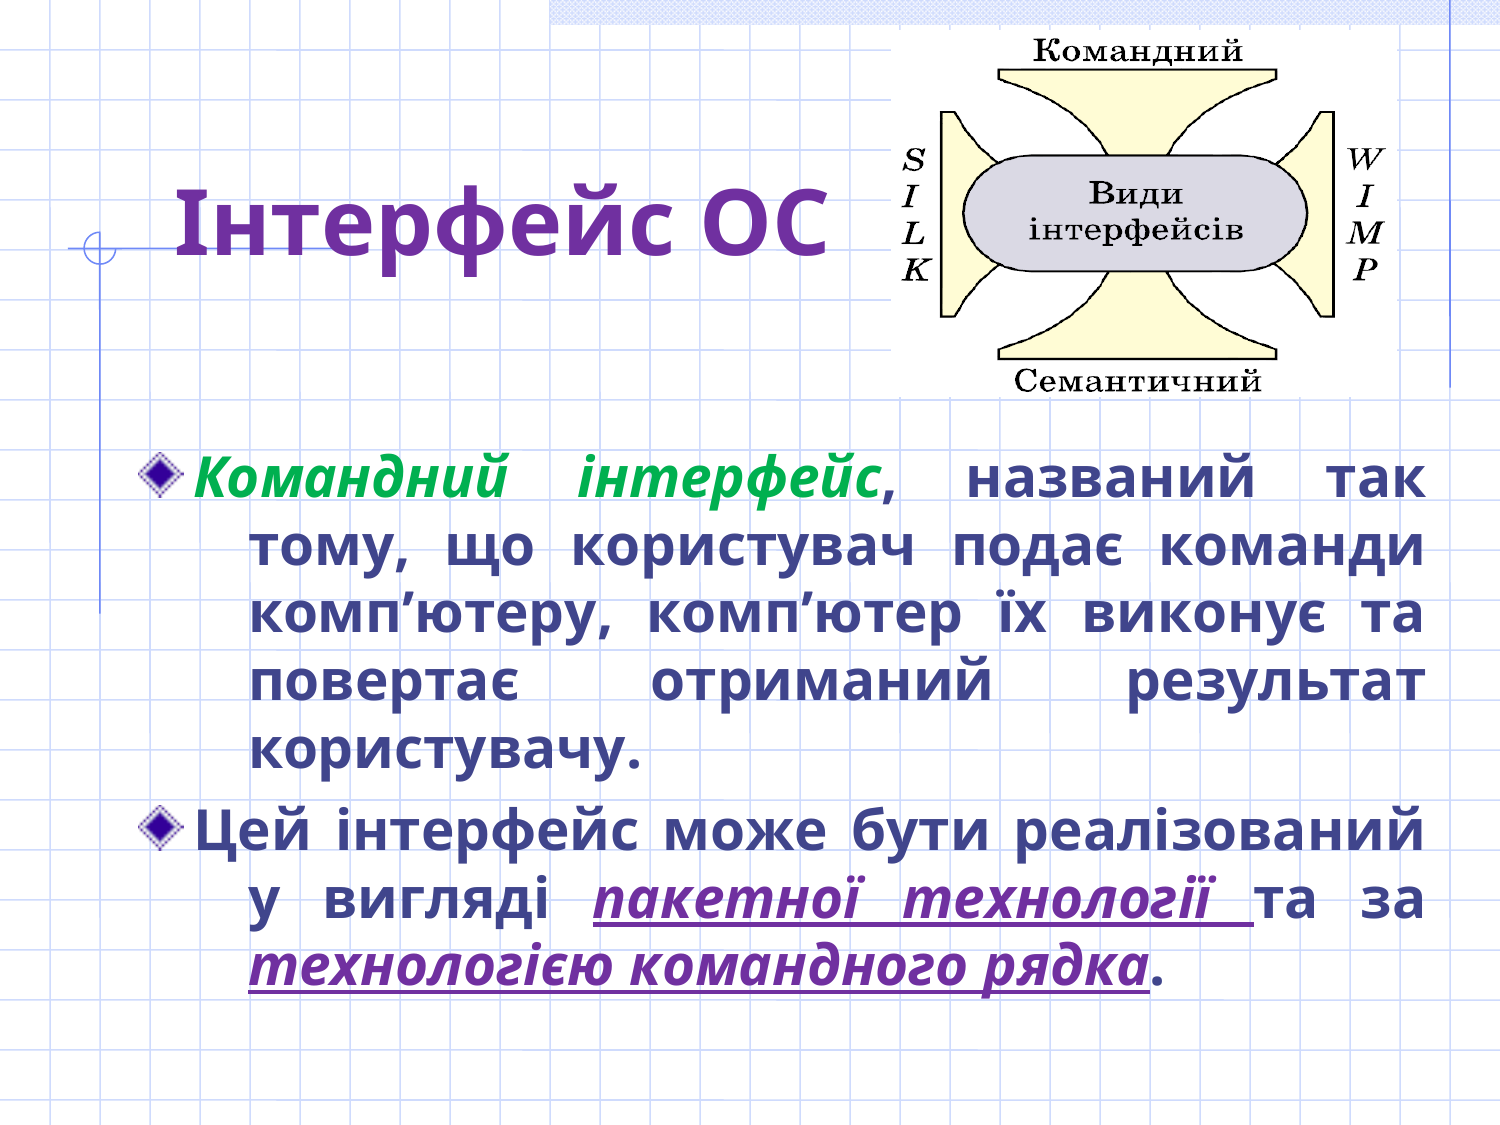

# Інтерфейс ОС
Командний інтерфейс, названий так тому, що користувач подає команди комп’ютеру, комп’ютер їх виконує та повертає отриманий результат користувачу.
Цей інтерфейс може бути реалізований у вигляді пакетної технології та за технологією командного рядка.